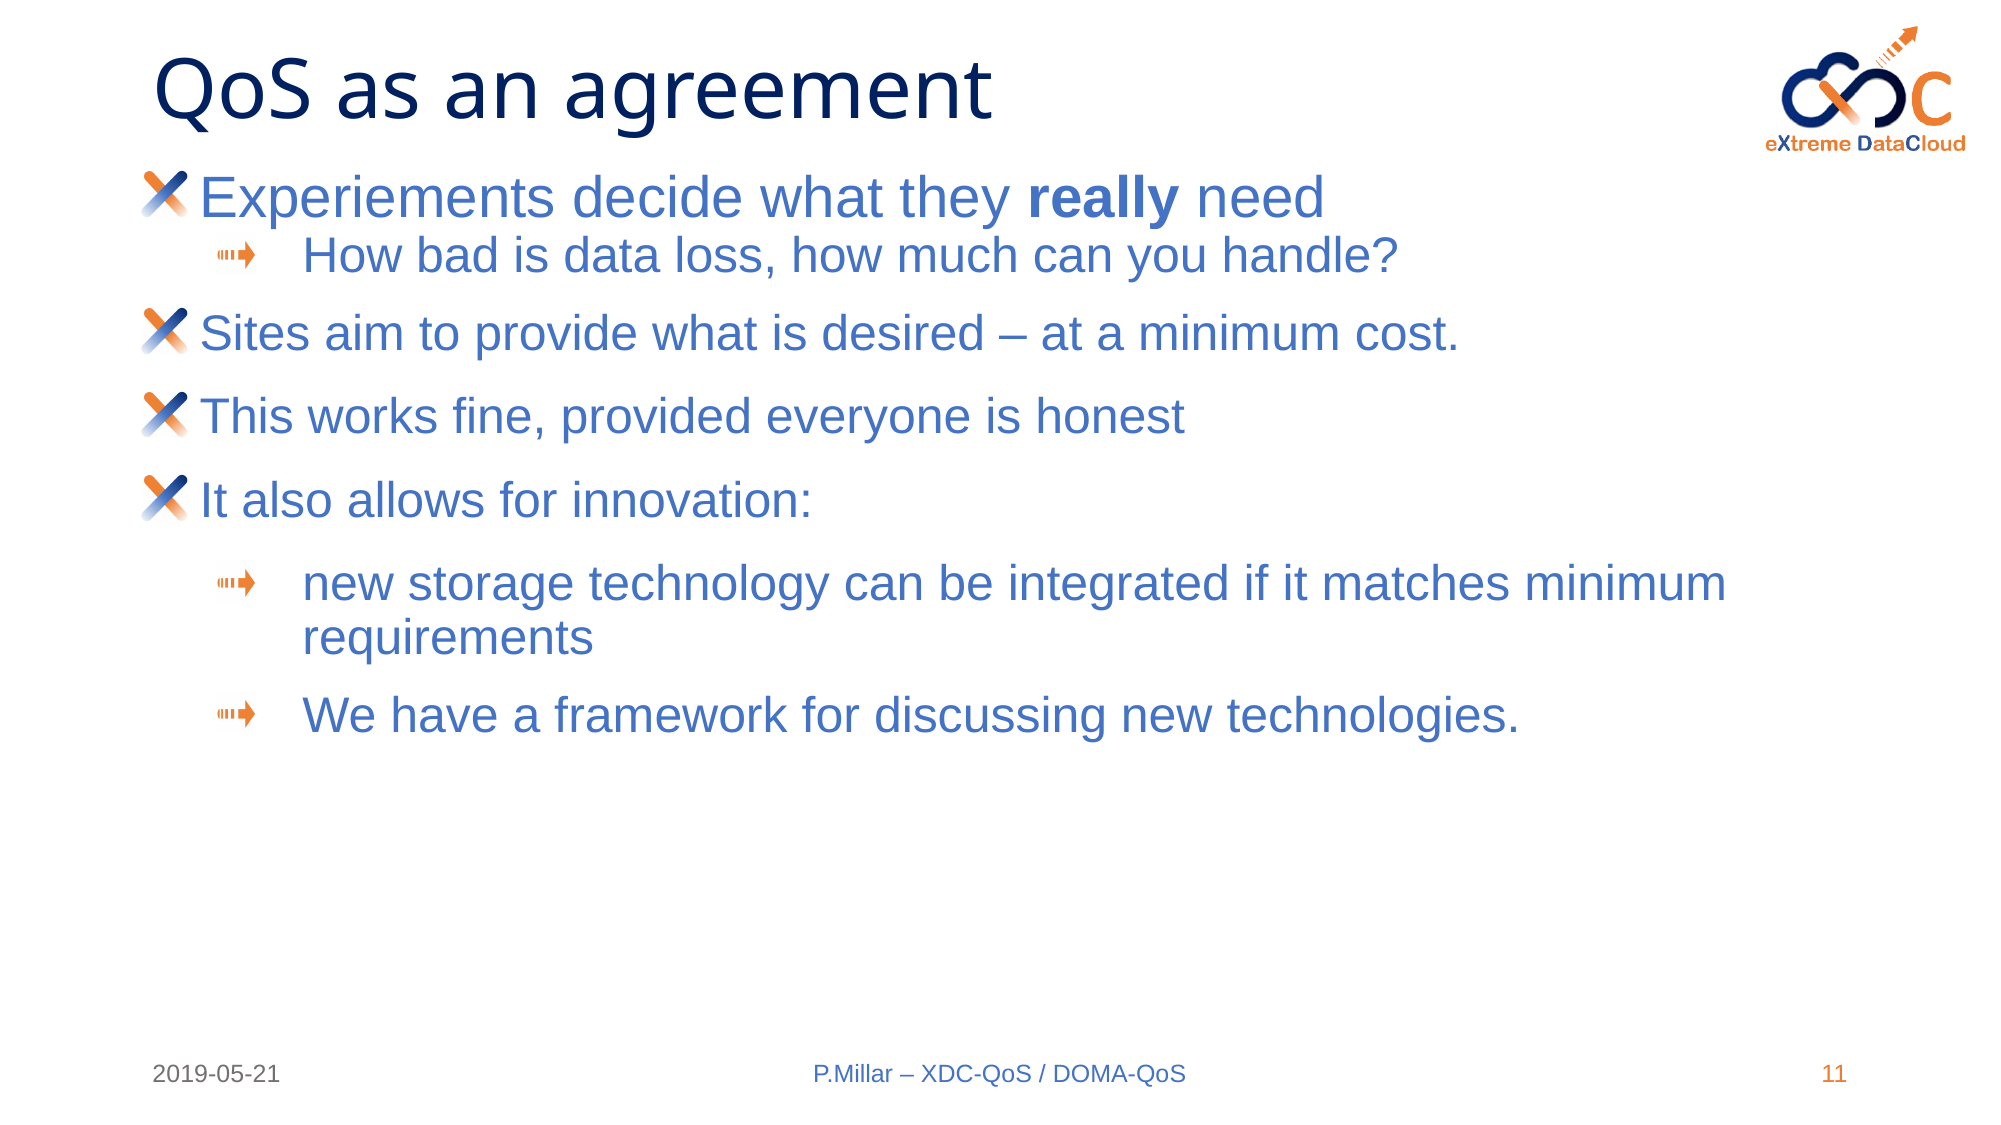

# QoS as an agreement
Experiements decide what they really need
How bad is data loss, how much can you handle?
Sites aim to provide what is desired – at a minimum cost.
This works fine, provided everyone is honest
It also allows for innovation:
new storage technology can be integrated if it matches minimum requirements
We have a framework for discussing new technologies.
2019-05-21
P.Millar – XDC-QoS / DOMA-QoS